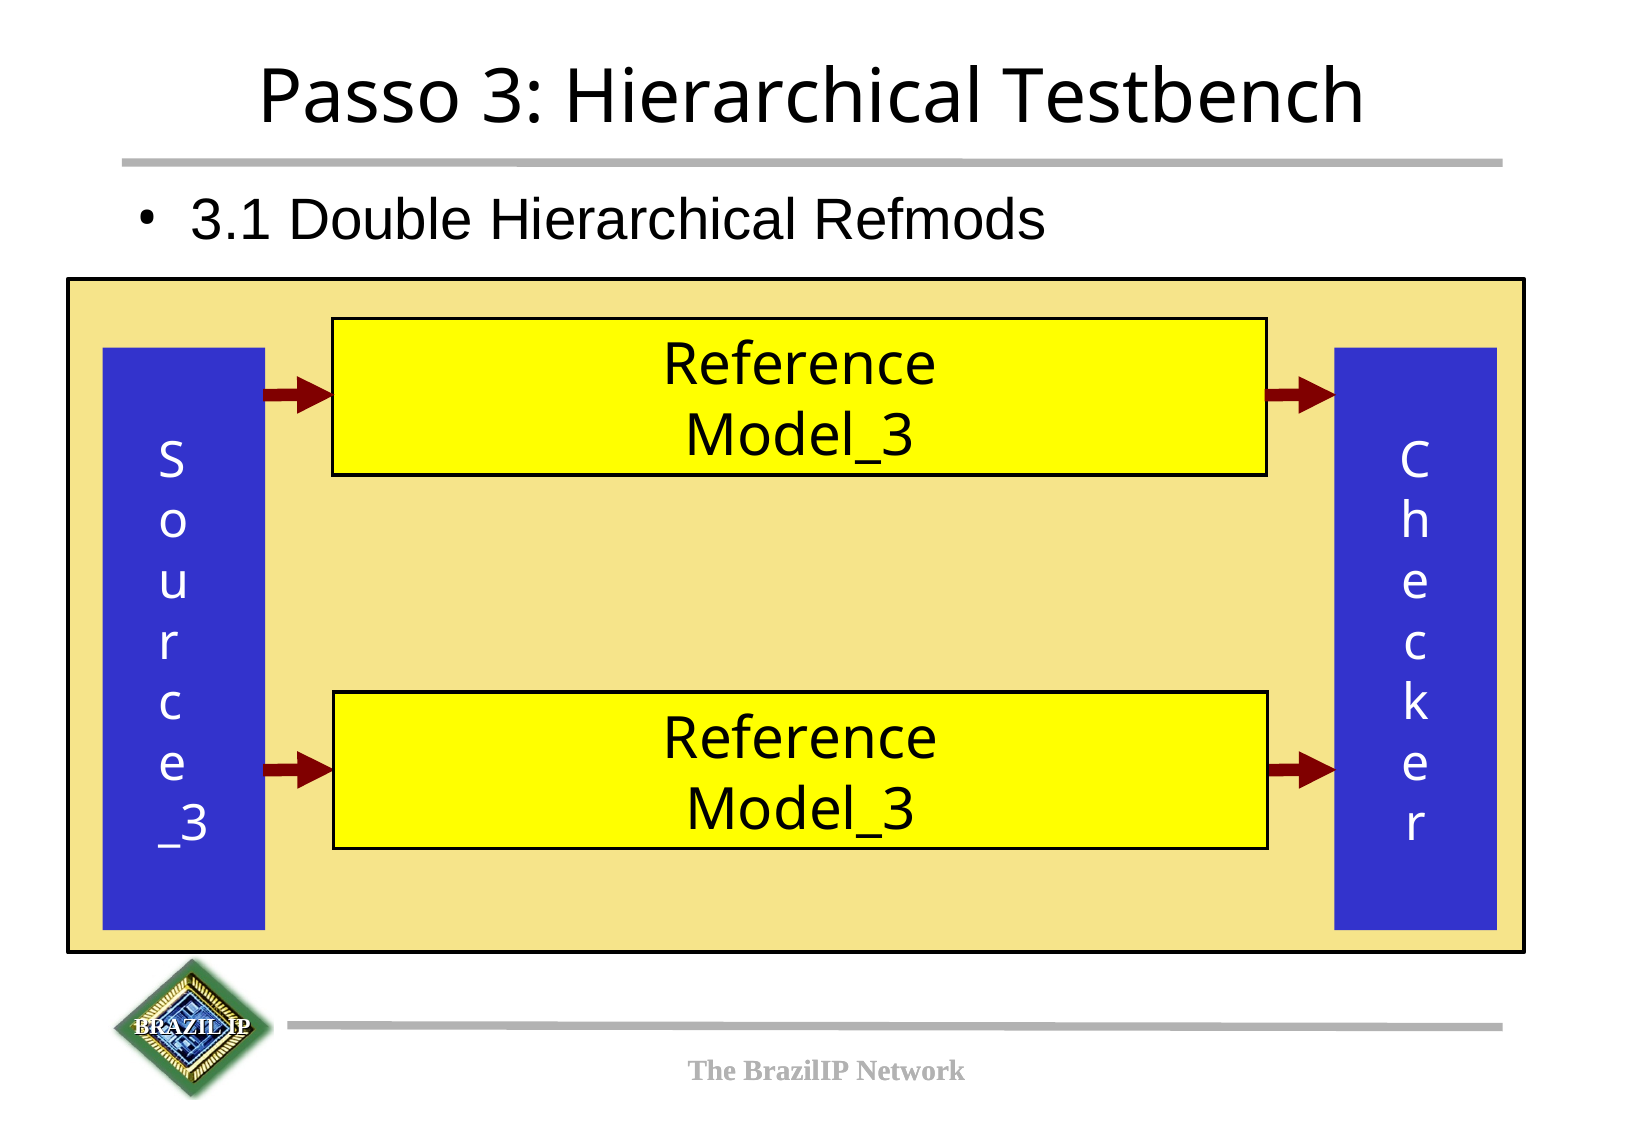

Passo 3: Hierarchical Testbench
3.1 Double Hierarchical Refmods
Reference
Model_3
S
o
u
r
c
e
_3
C
h
e
c
k
e
r
Reference
Model_3